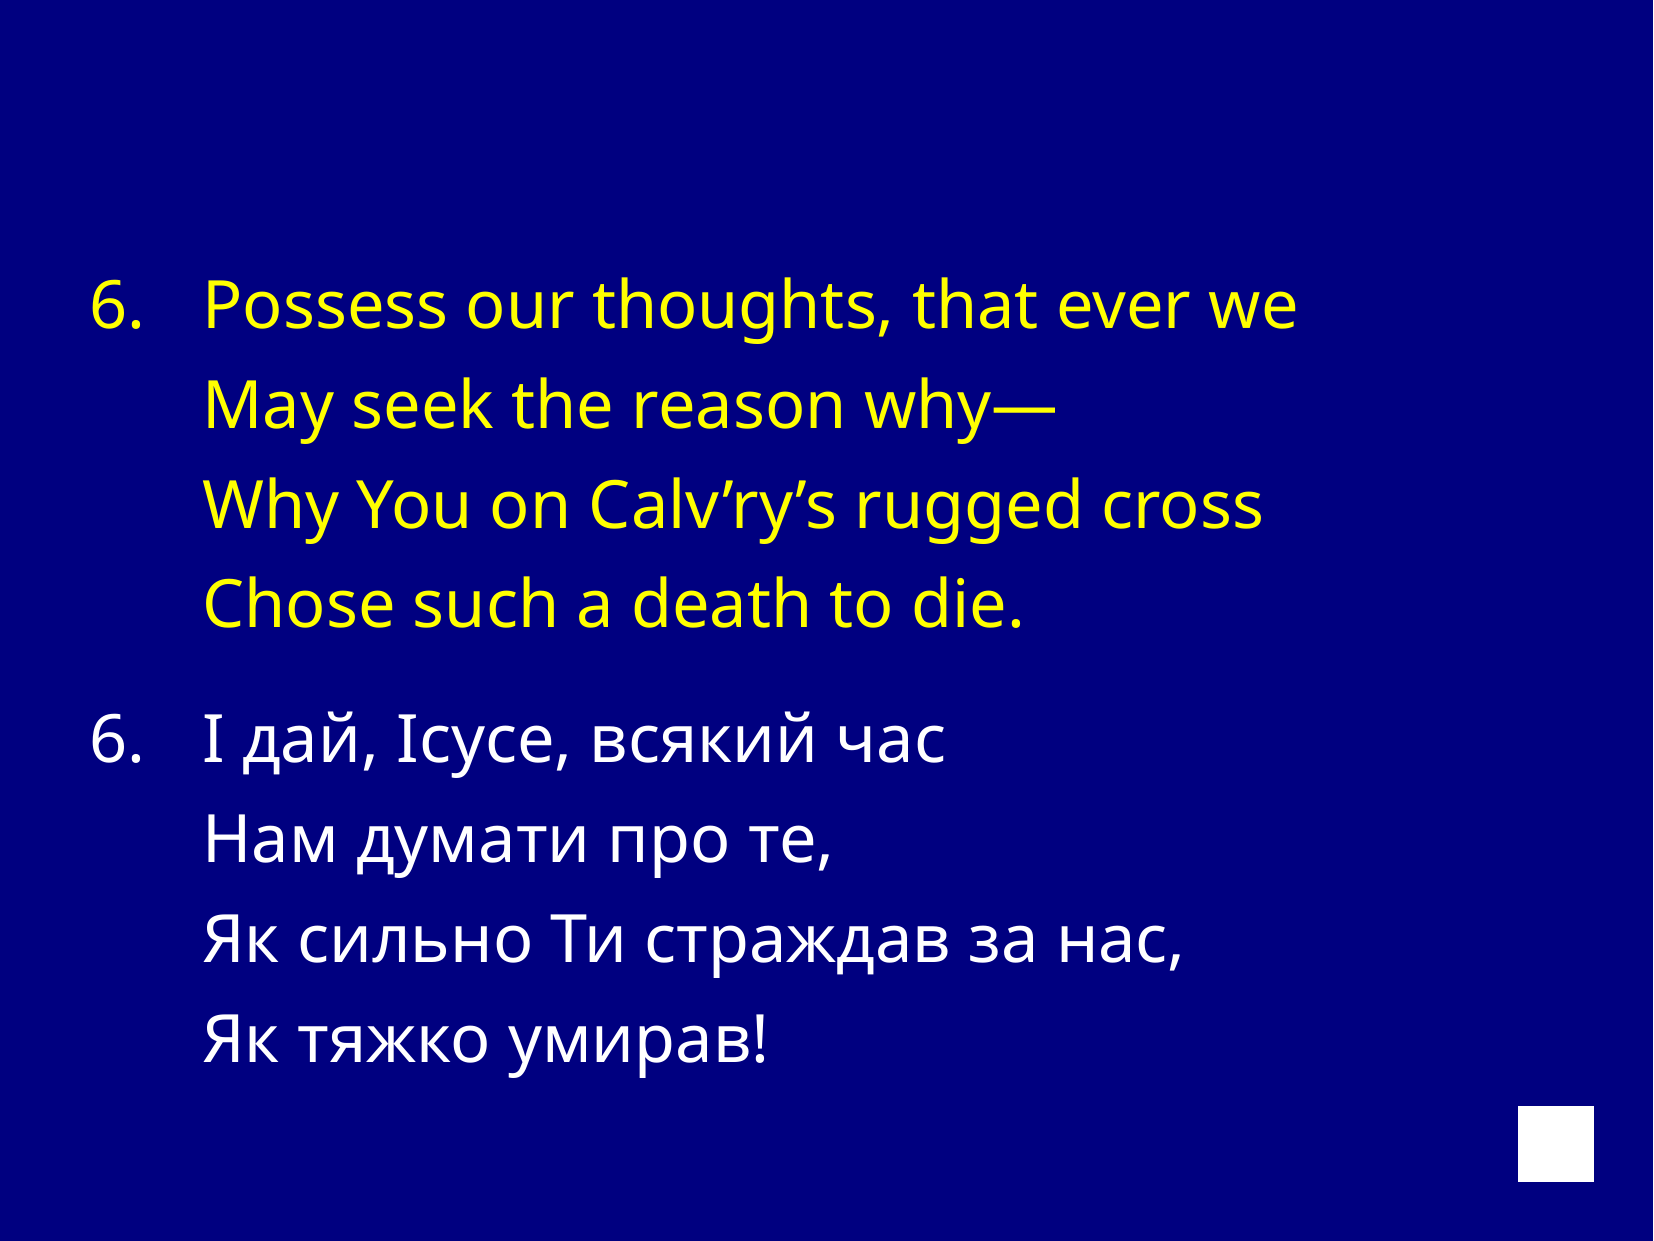

6.	Possess our thoughts, that ever we
	May seek the reason why—
	Why You on Calv’ry’s rugged cross
	Chose such a death to die.
6.	І дай, Ісусе, всякий час
	Нам думати про те,
	Як сильно Ти страждав за нас,
	Як тяжко умирав!